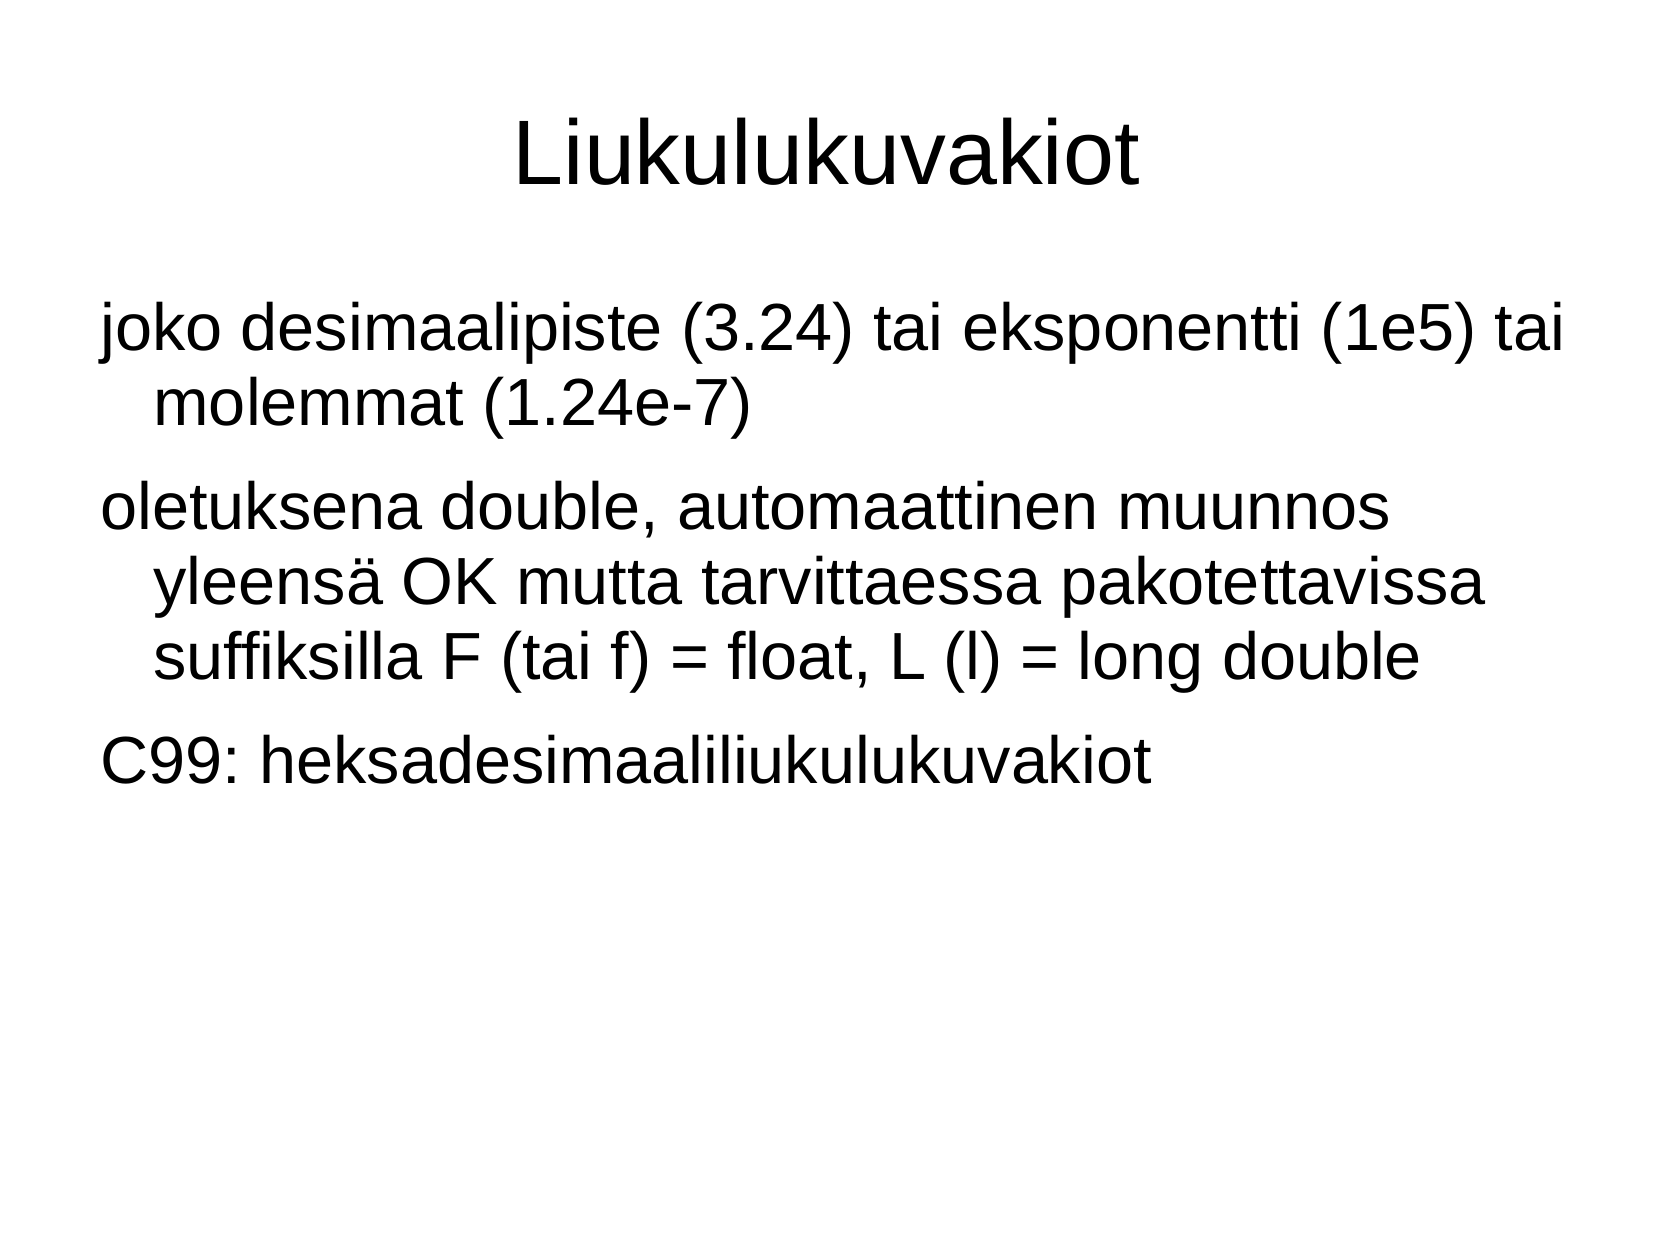

# Liukulukuvakiot
joko desimaalipiste (3.24) tai eksponentti (1e5) tai molemmat (1.24e-7)
oletuksena double, automaattinen muunnos yleensä OK mutta tarvittaessa pakotettavissa suffiksilla F (tai f) = float, L (l) = long double
C99: heksadesimaaliliukulukuvakiot